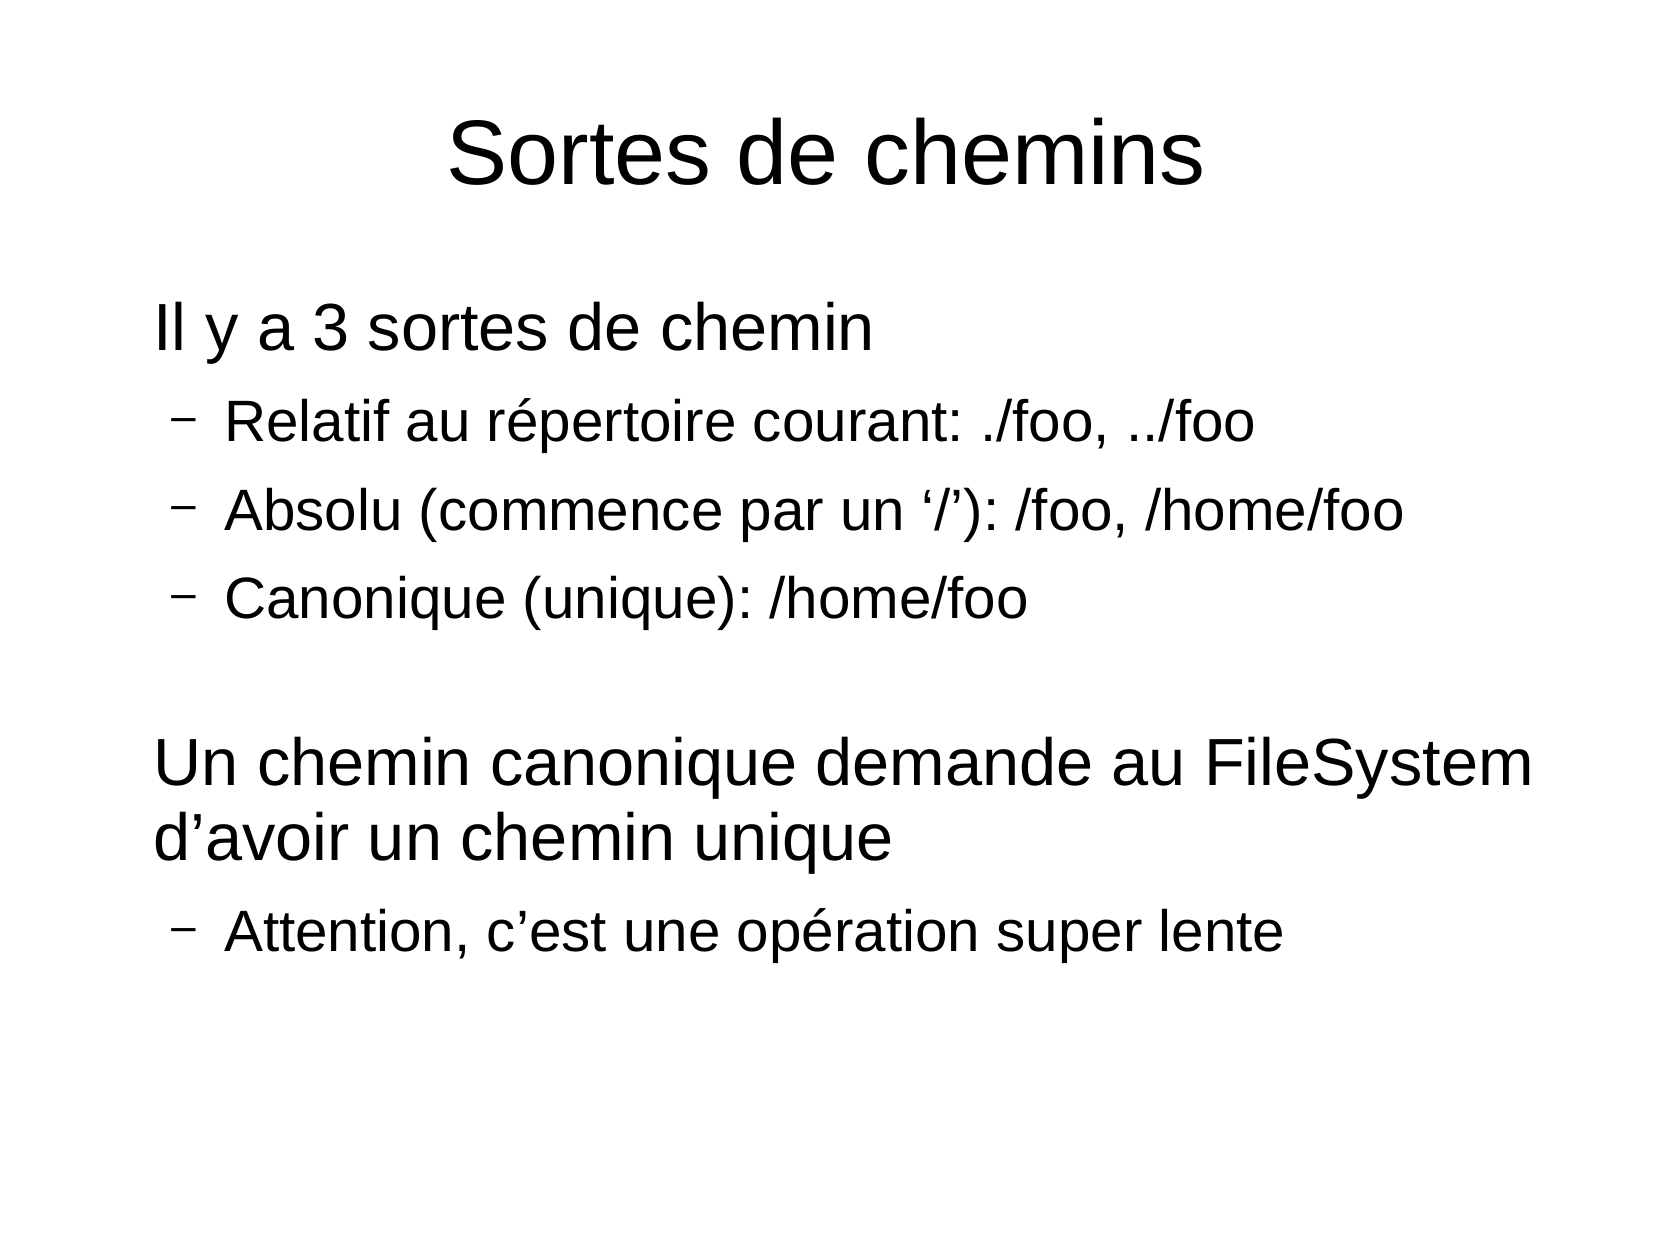

# Sortes de chemins
Il y a 3 sortes de chemin
Relatif au répertoire courant: ./foo, ../foo
Absolu (commence par un ‘/’): /foo, /home/foo
Canonique (unique): /home/foo
Un chemin canonique demande au FileSystem d’avoir un chemin unique
Attention, c’est une opération super lente